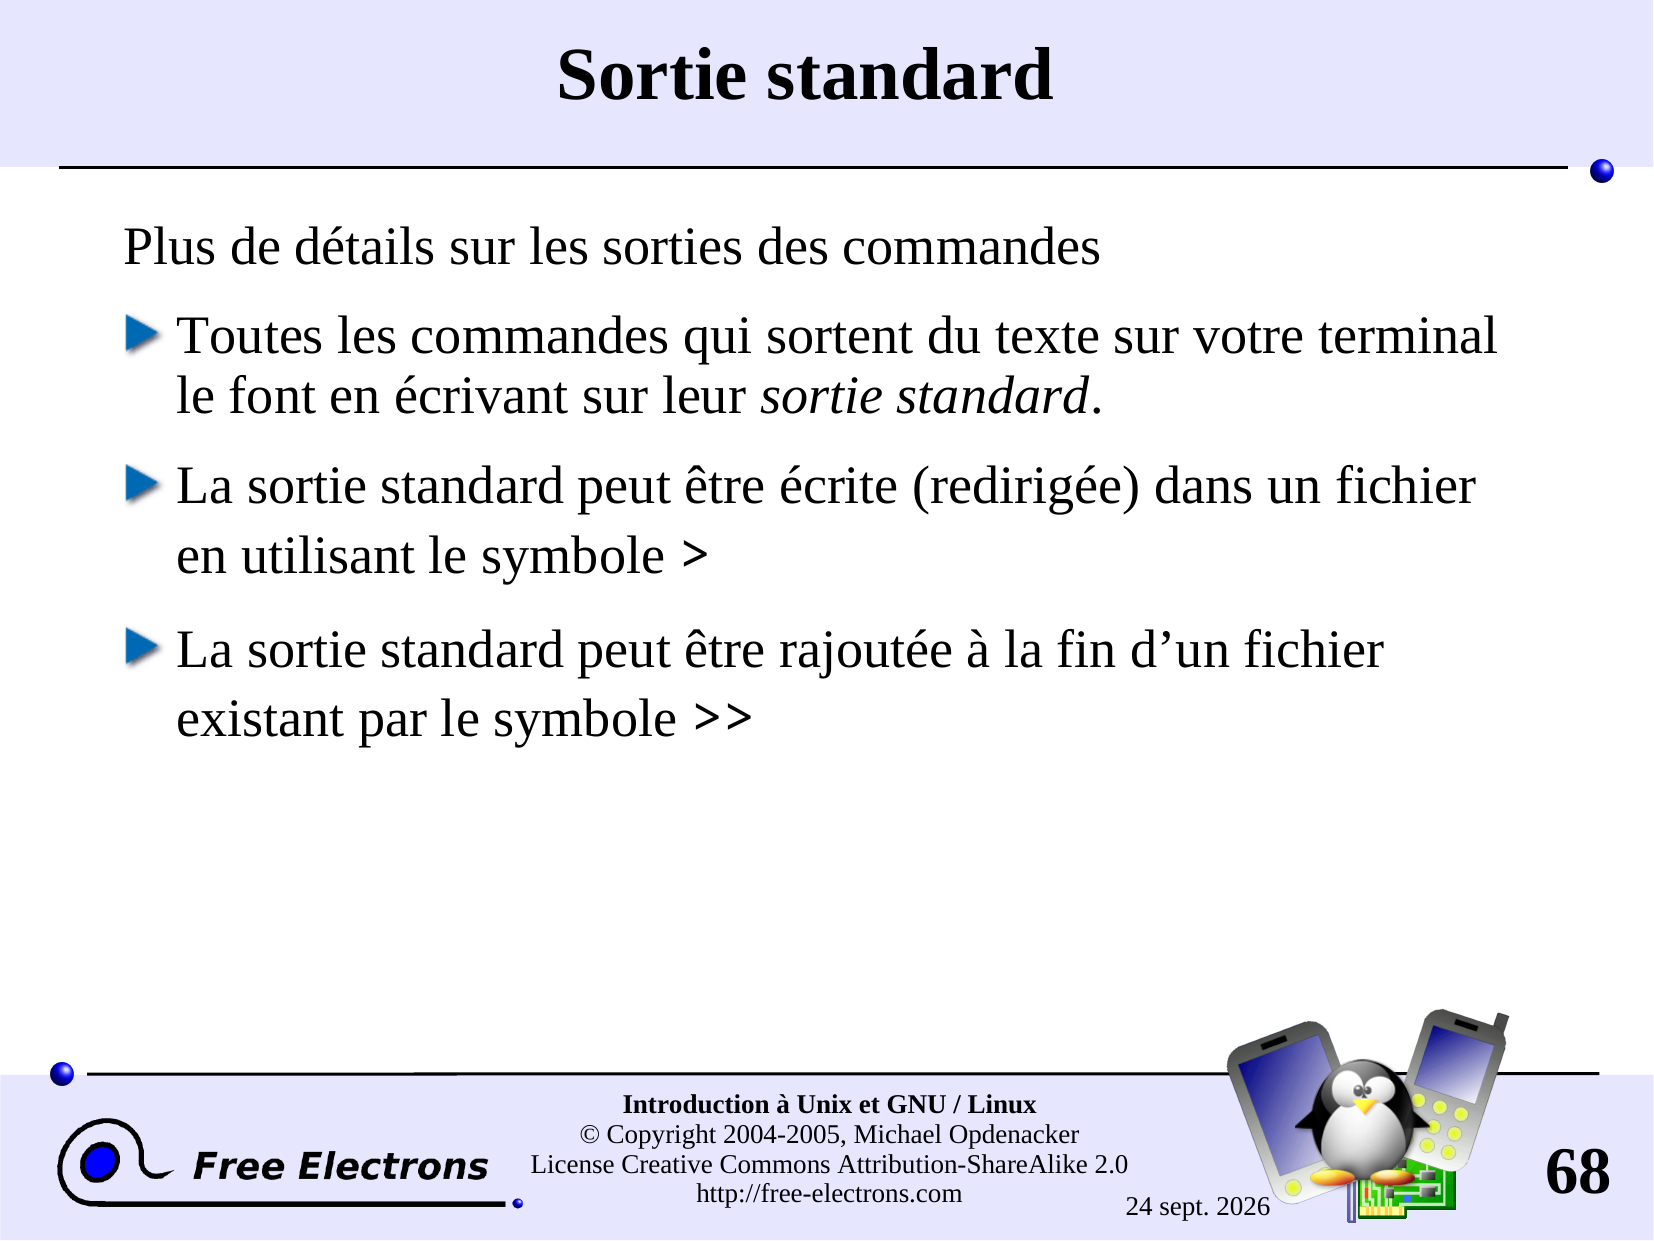

# Sortie standard
Plus de détails sur les sorties des commandes
Toutes les commandes qui sortent du texte sur votre terminal le font en écrivant sur leur sortie standard.
La sortie standard peut être écrite (redirigée) dans un fichier en utilisant le symbole >
La sortie standard peut être rajoutée à la fin d’un fichier existant par le symbole >>